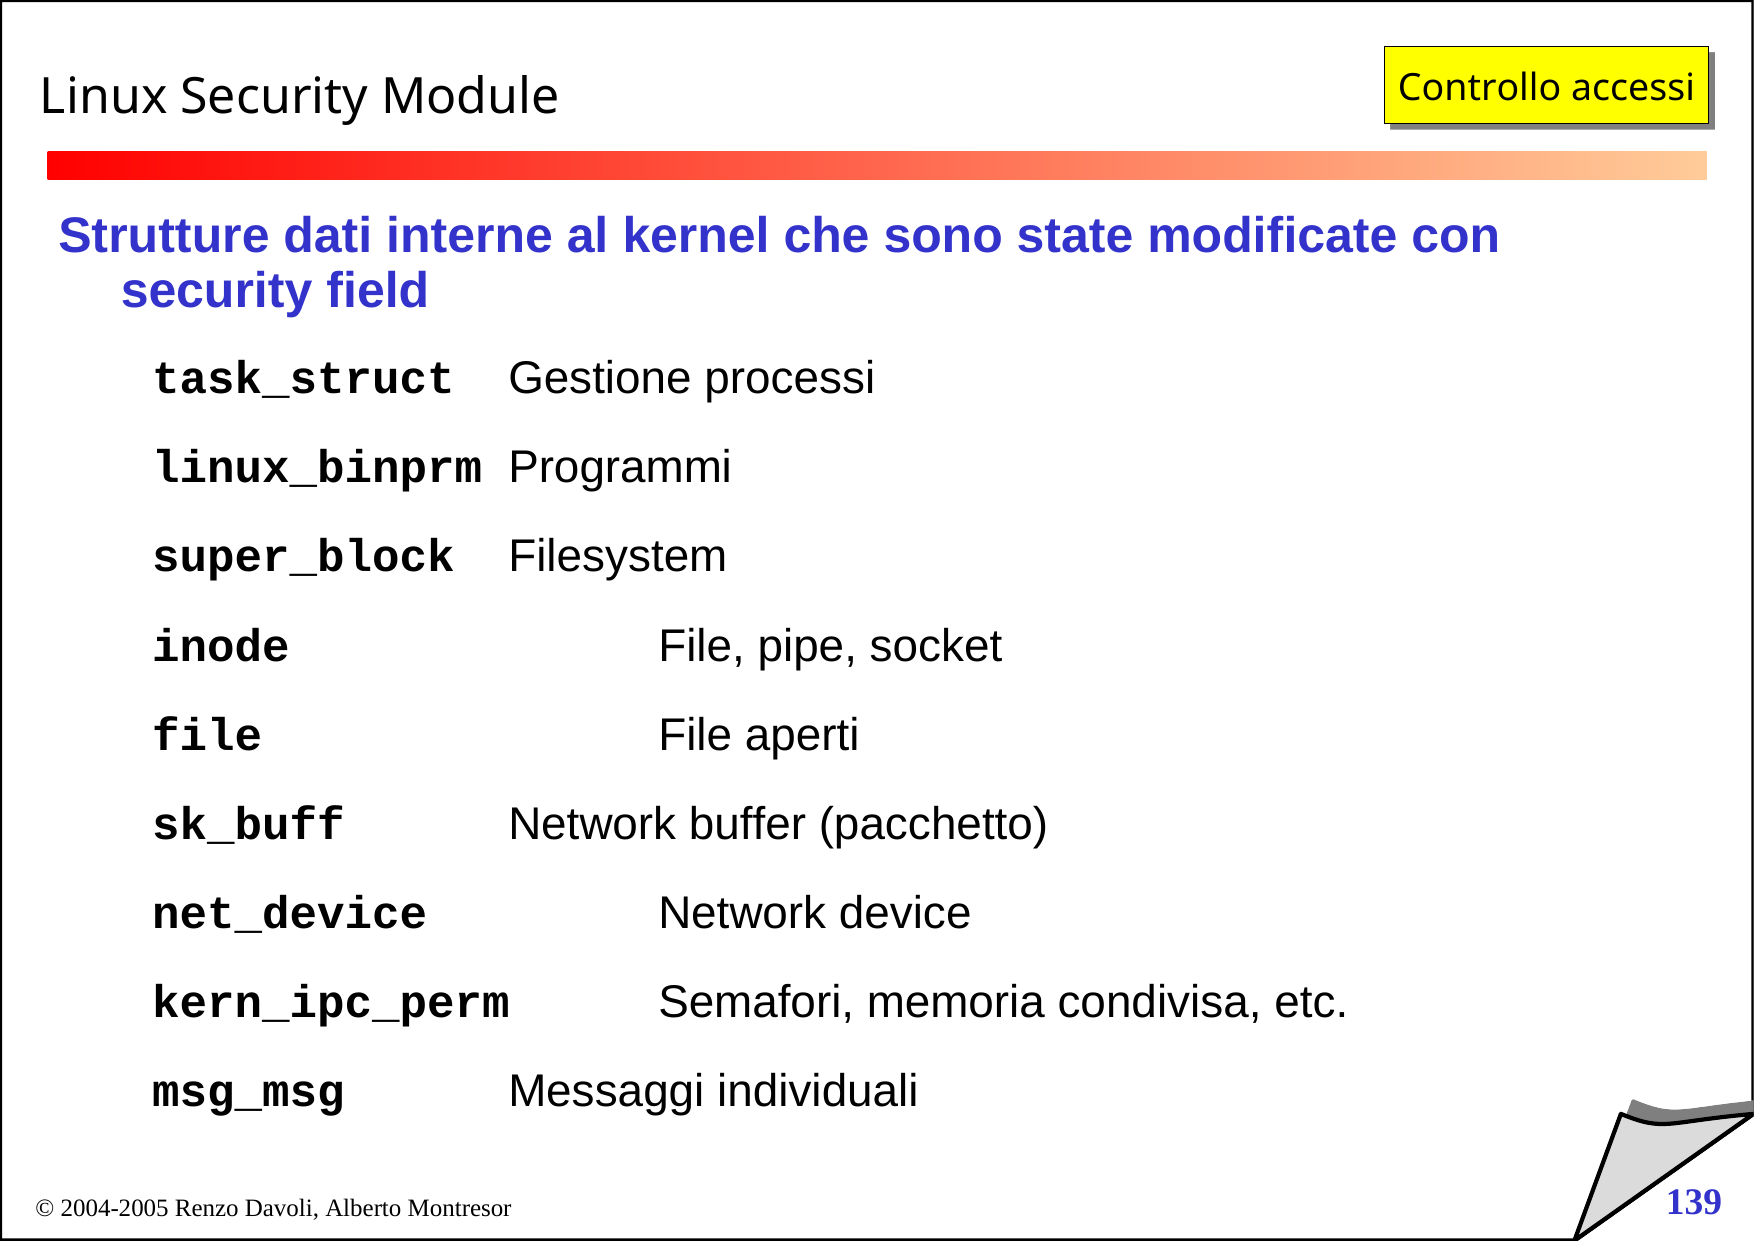

Controllo accessi
# Linux Security Module
Strutture dati interne al kernel che sono state modificate con security field
task_struct	Gestione processi
linux_binprm	Programmi
super_block	Filesystem
inode			File, pipe, socket
file			File aperti
sk_buff		Network buffer (pacchetto)
net_device		Network device
kern_ipc_perm	Semafori, memoria condivisa, etc.
msg_msg		Messaggi individuali